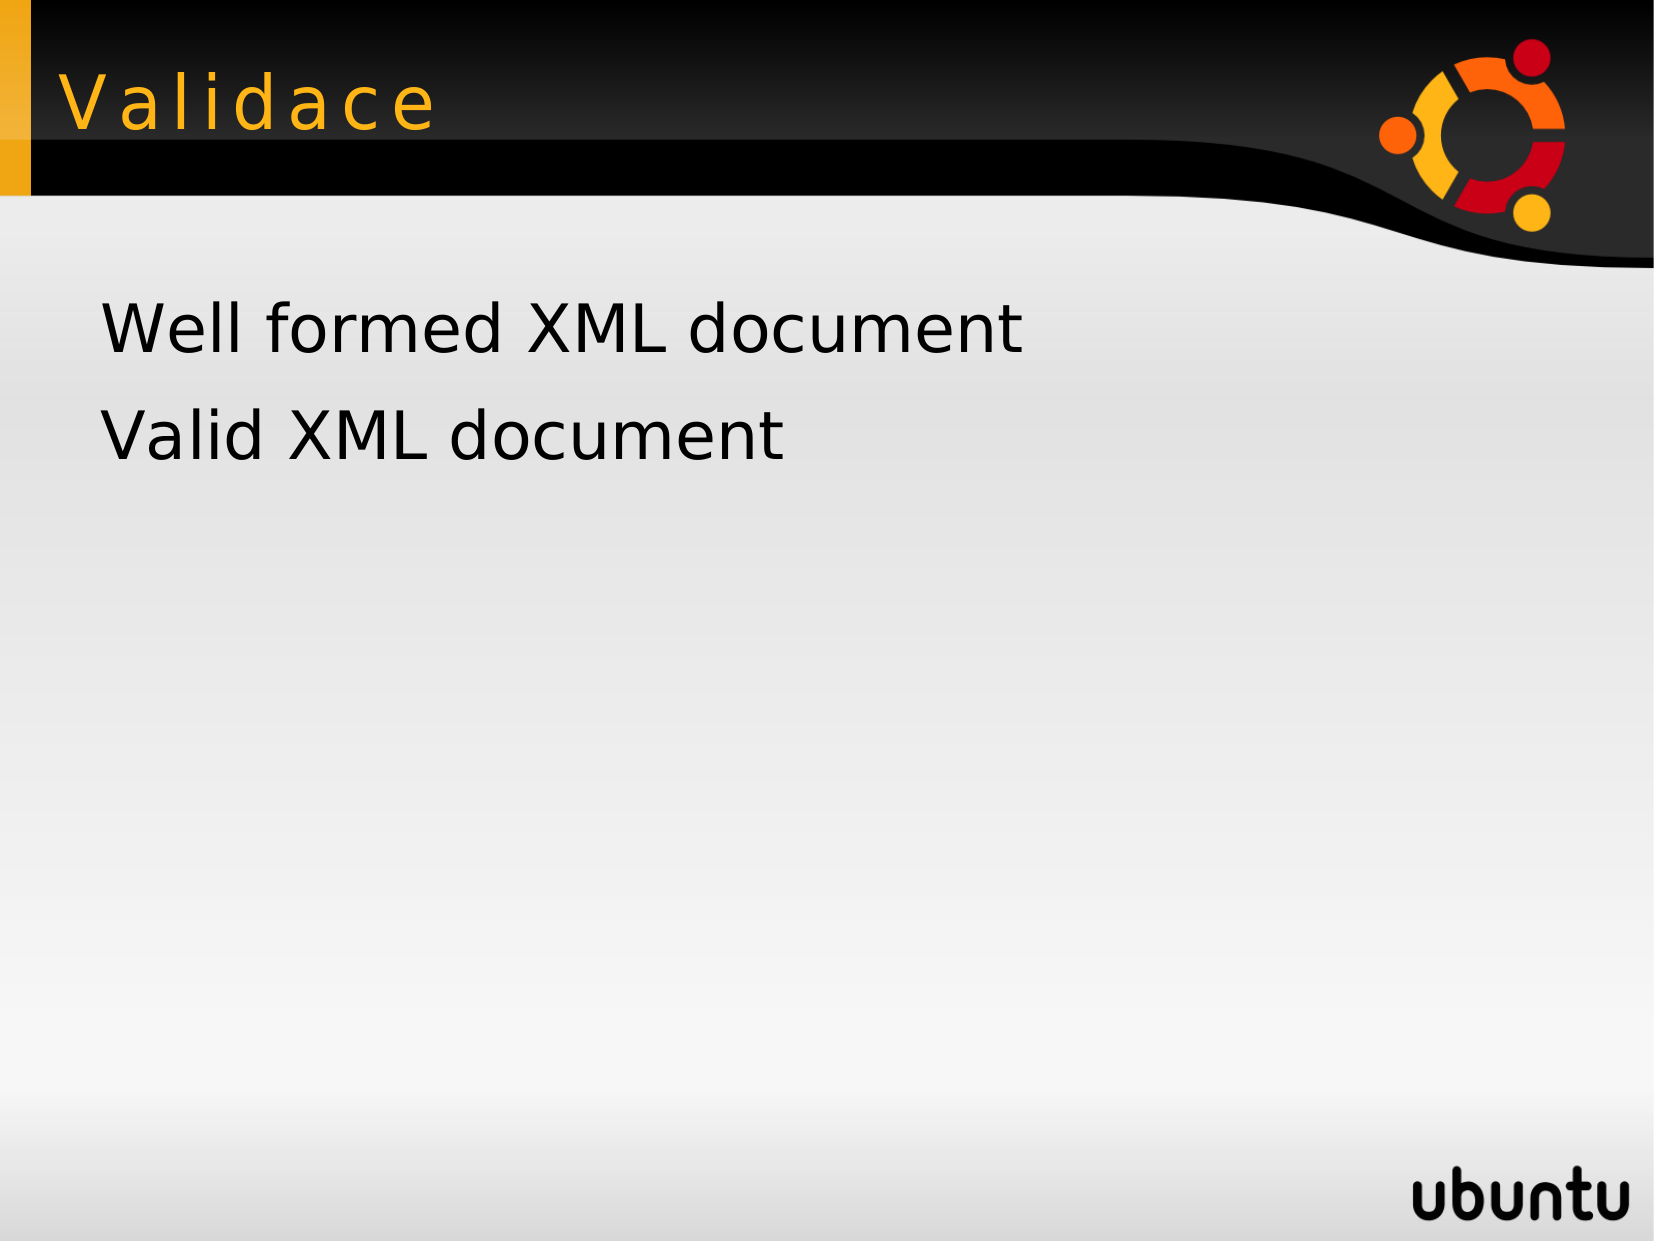

# Validace
Well formed XML document
Valid XML document